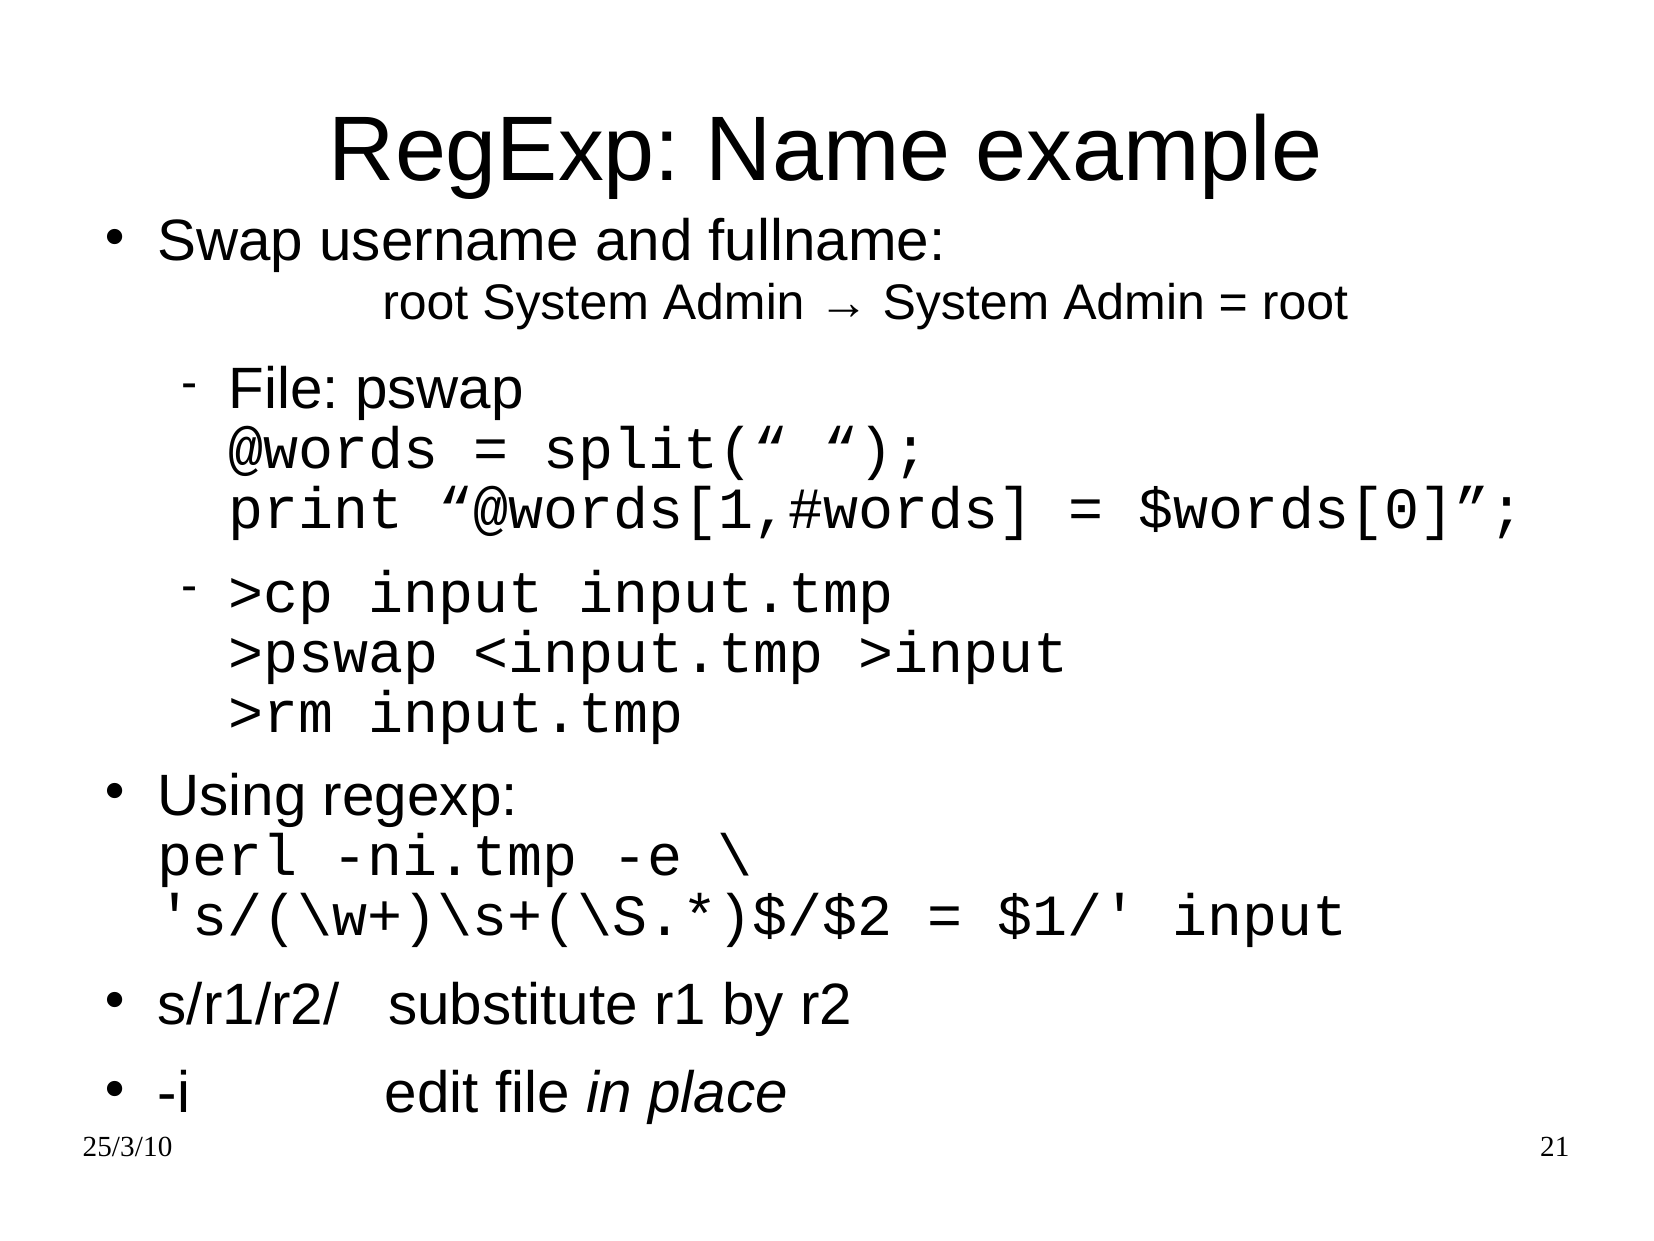

# RegExp: Name example
Swap username and fullname:
				root System Admin → System Admin = root
File: pswap
@words = split(“ “);
print “@words[1,#words] = $words[0]”;
>cp input input.tmp
>pswap <input.tmp >input
>rm input.tmp
Using regexp:
perl -ni.tmp -e \
's/(\w+)\s+(\S.*)$/$2 = $1/' input
s/r1/r2/ substitute r1 by r2
-i edit file in place
21